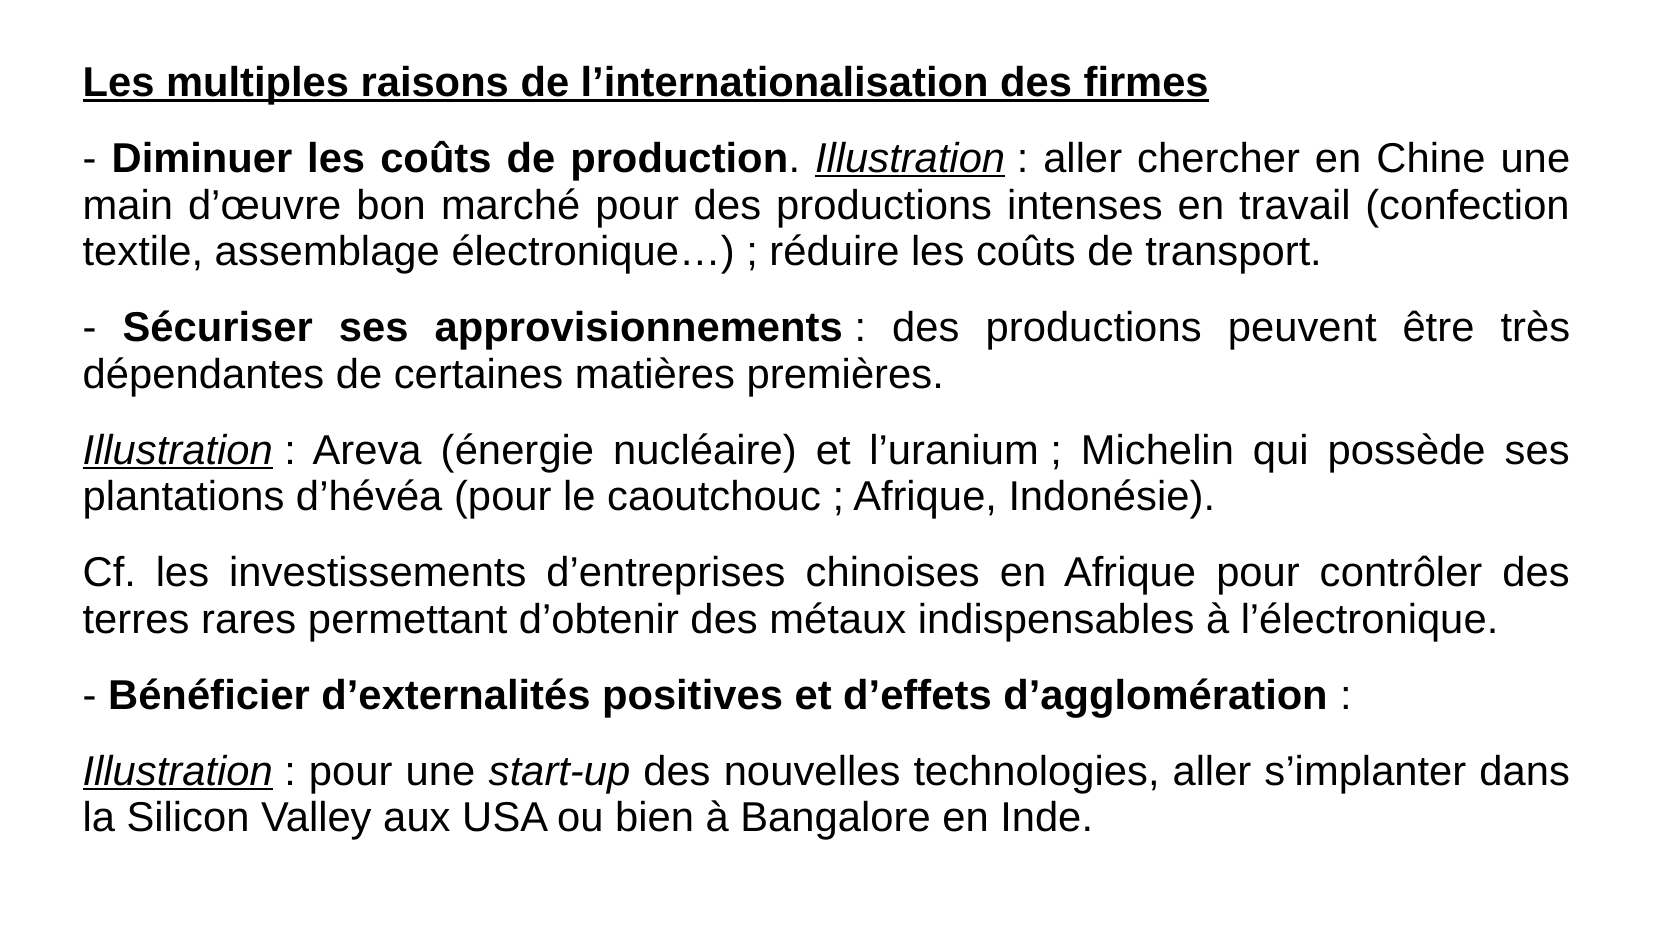

# Les multiples raisons de l’internationalisation des firmes
- Diminuer les coûts de production. Illustration : aller chercher en Chine une main d’œuvre bon marché pour des productions intenses en travail (confection textile, assemblage électronique…) ; réduire les coûts de transport.
- Sécuriser ses approvisionnements : des productions peuvent être très dépendantes de certaines matières premières.
Illustration : Areva (énergie nucléaire) et l’uranium ; Michelin qui possède ses plantations d’hévéa (pour le caoutchouc ; Afrique, Indonésie).
Cf. les investissements d’entreprises chinoises en Afrique pour contrôler des terres rares permettant d’obtenir des métaux indispensables à l’électronique.
- Bénéficier d’externalités positives et d’effets d’agglomération :
Illustration : pour une start-up des nouvelles technologies, aller s’implanter dans la Silicon Valley aux USA ou bien à Bangalore en Inde.